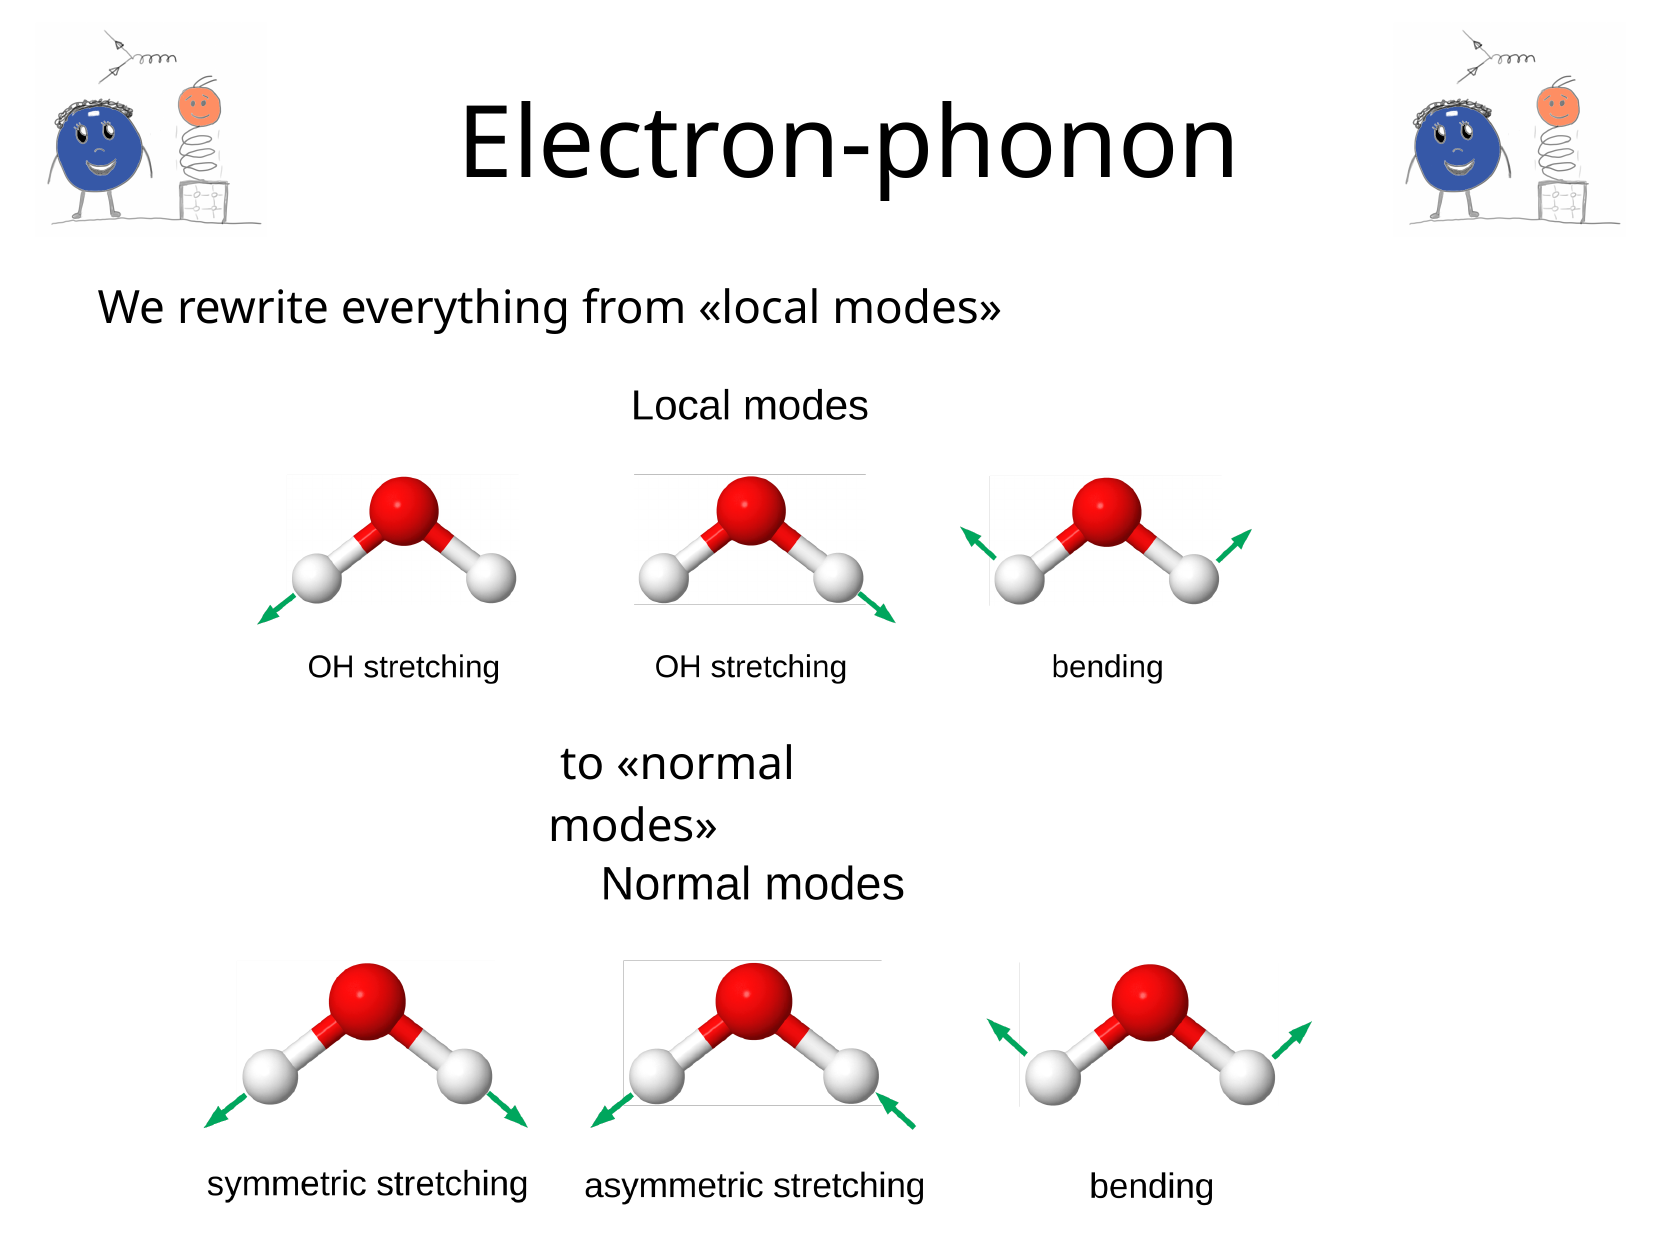

# Electron-phonon
We rewrite everything from «local modes»
 to «normal modes»